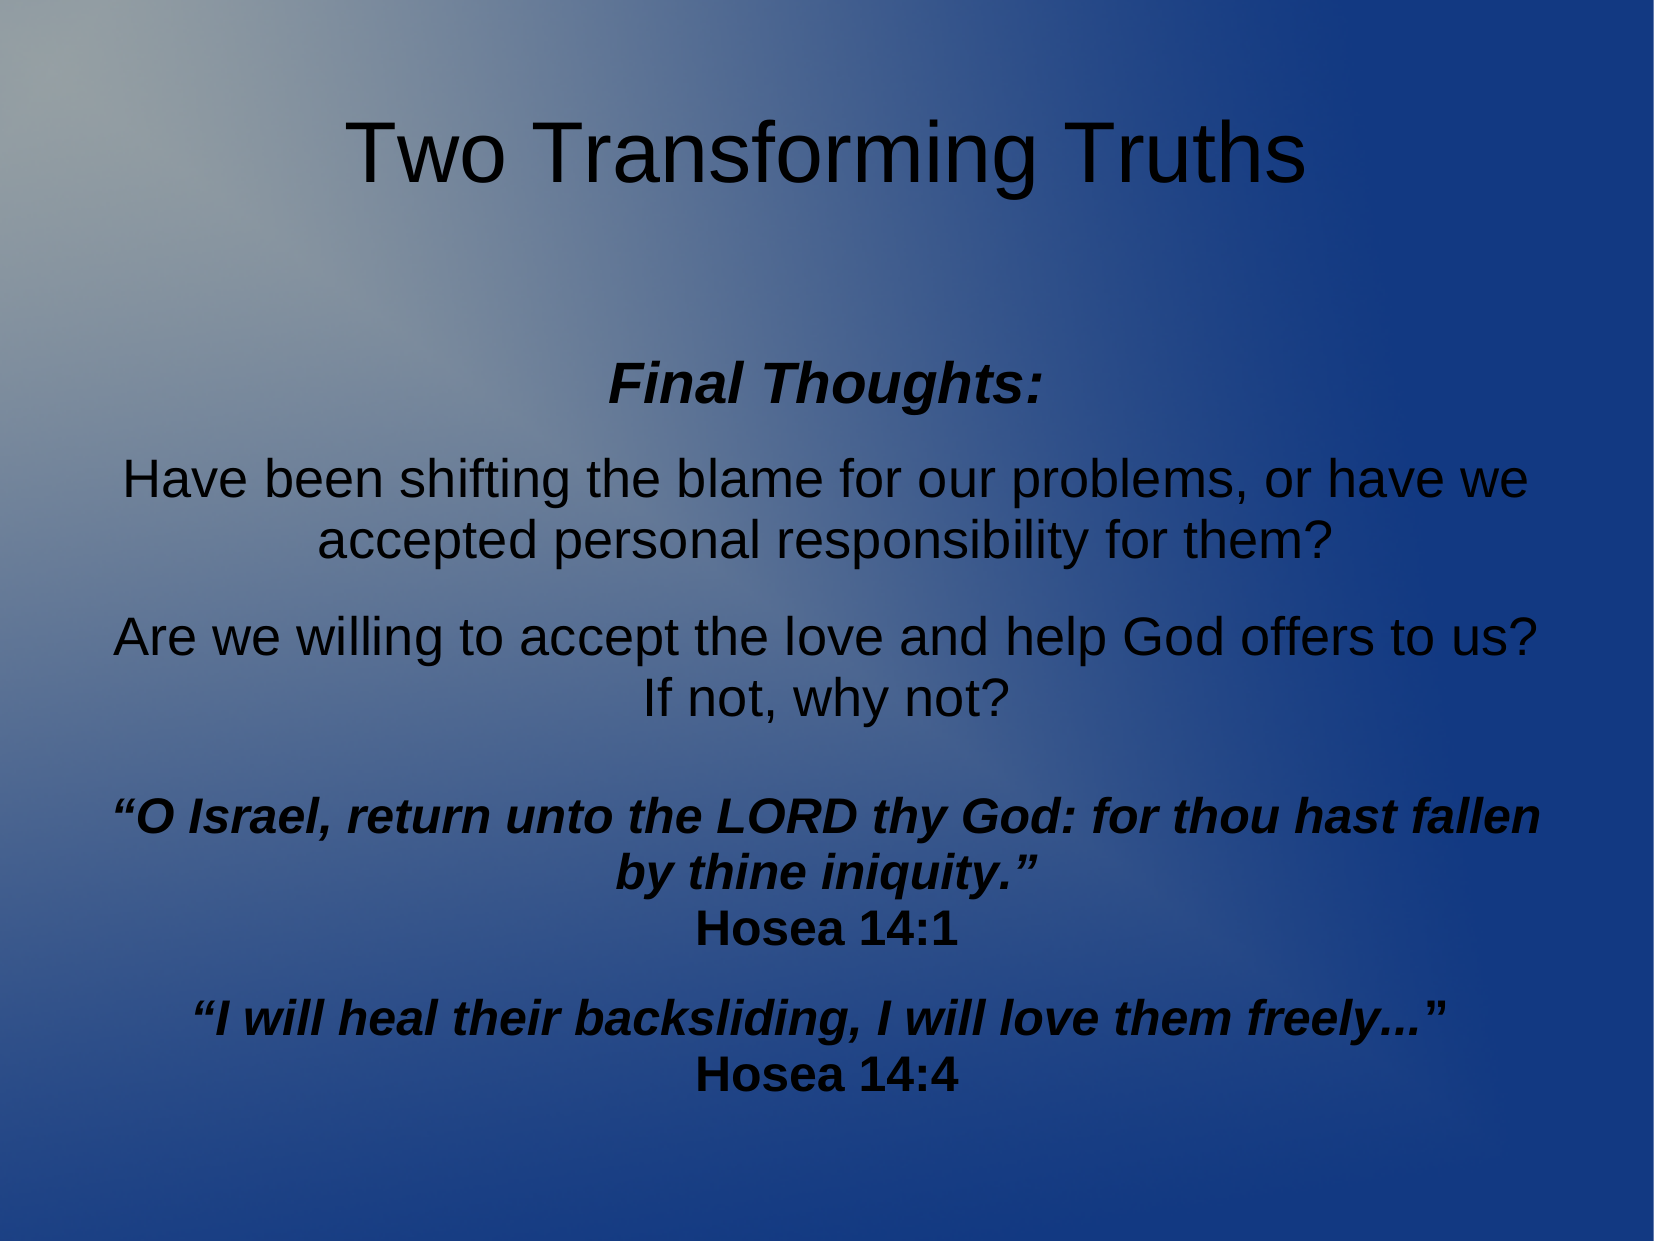

# Two Transforming Truths
Final Thoughts:
Have been shifting the blame for our problems, or have we accepted personal responsibility for them?
Are we willing to accept the love and help God offers to us?
If not, why not?
“O Israel, return unto the LORD thy God: for thou hast fallen by thine iniquity.”
Hosea 14:1
“I will heal their backsliding, I will love them freely...”
Hosea 14:4